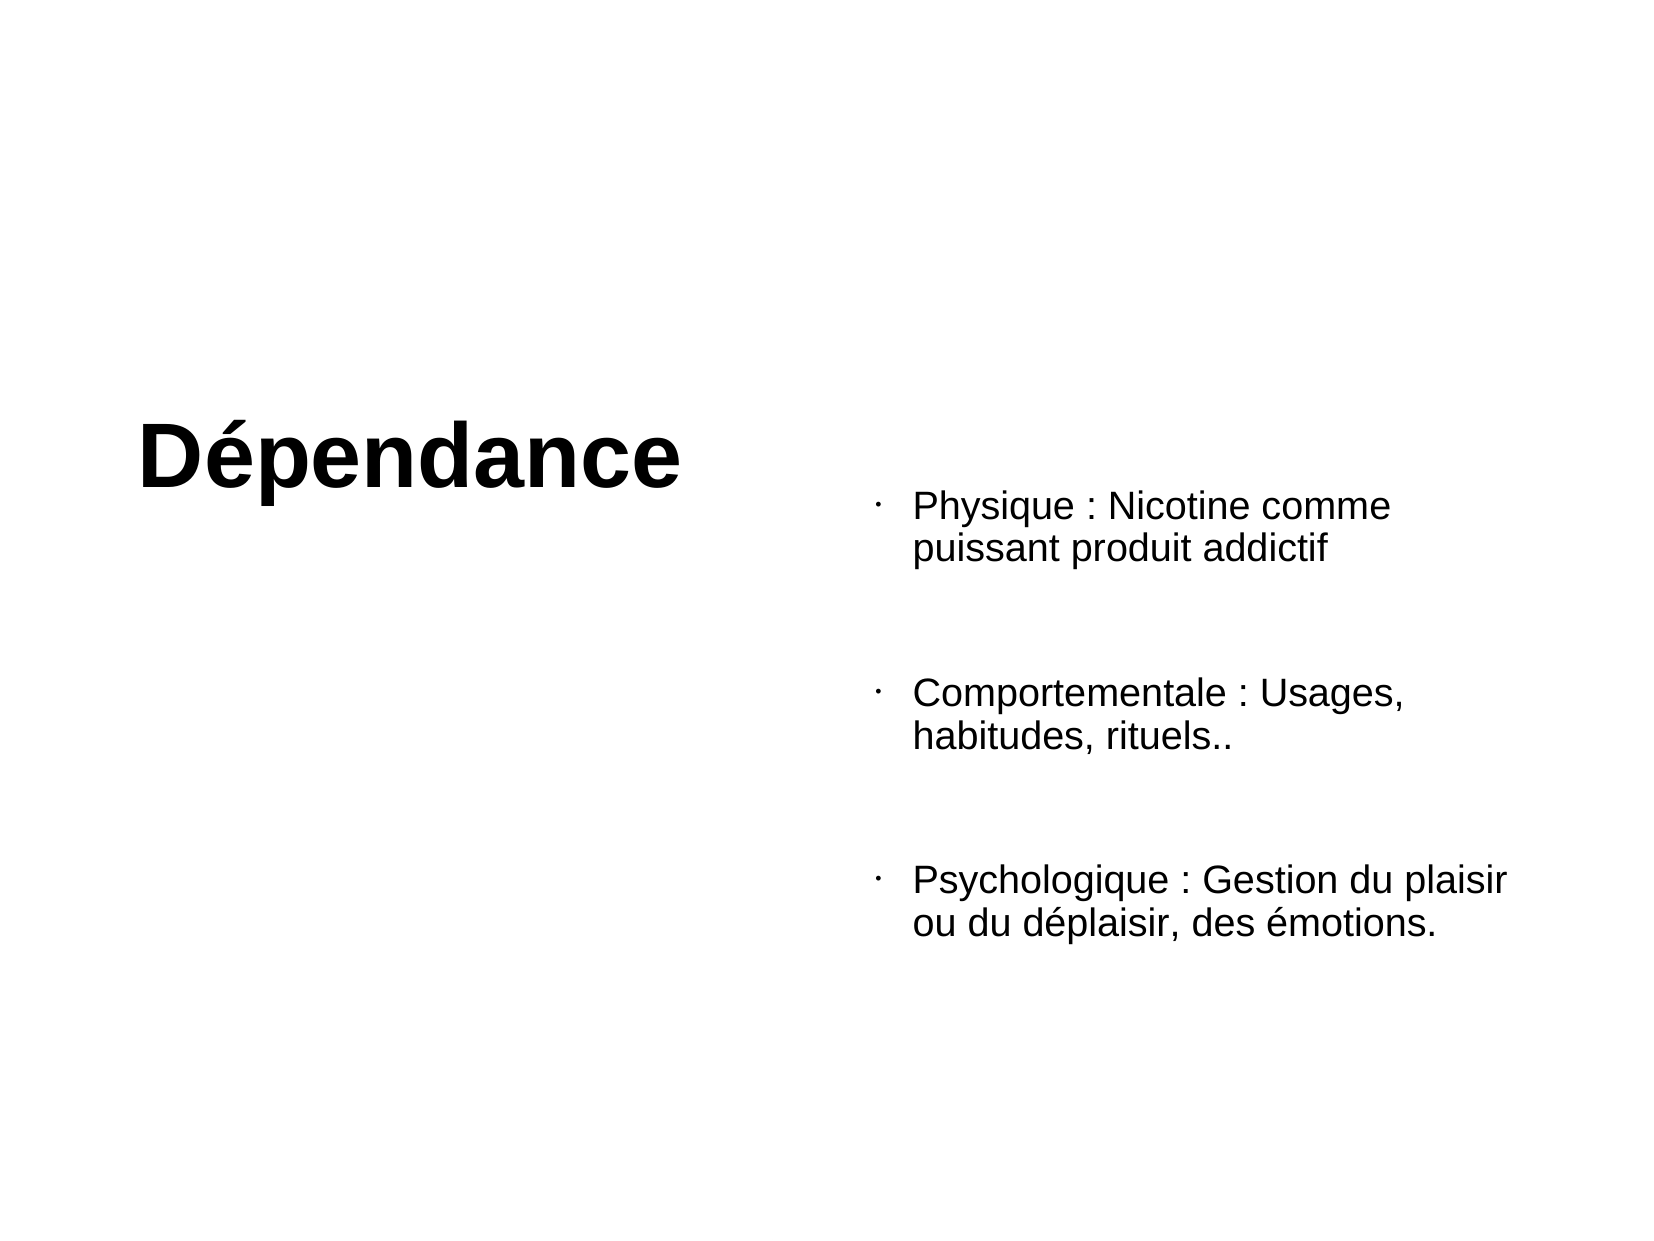

Dépendance
Physique : Nicotine comme puissant produit addictif
Comportementale : Usages, habitudes, rituels..
Psychologique : Gestion du plaisir ou du déplaisir, des émotions.